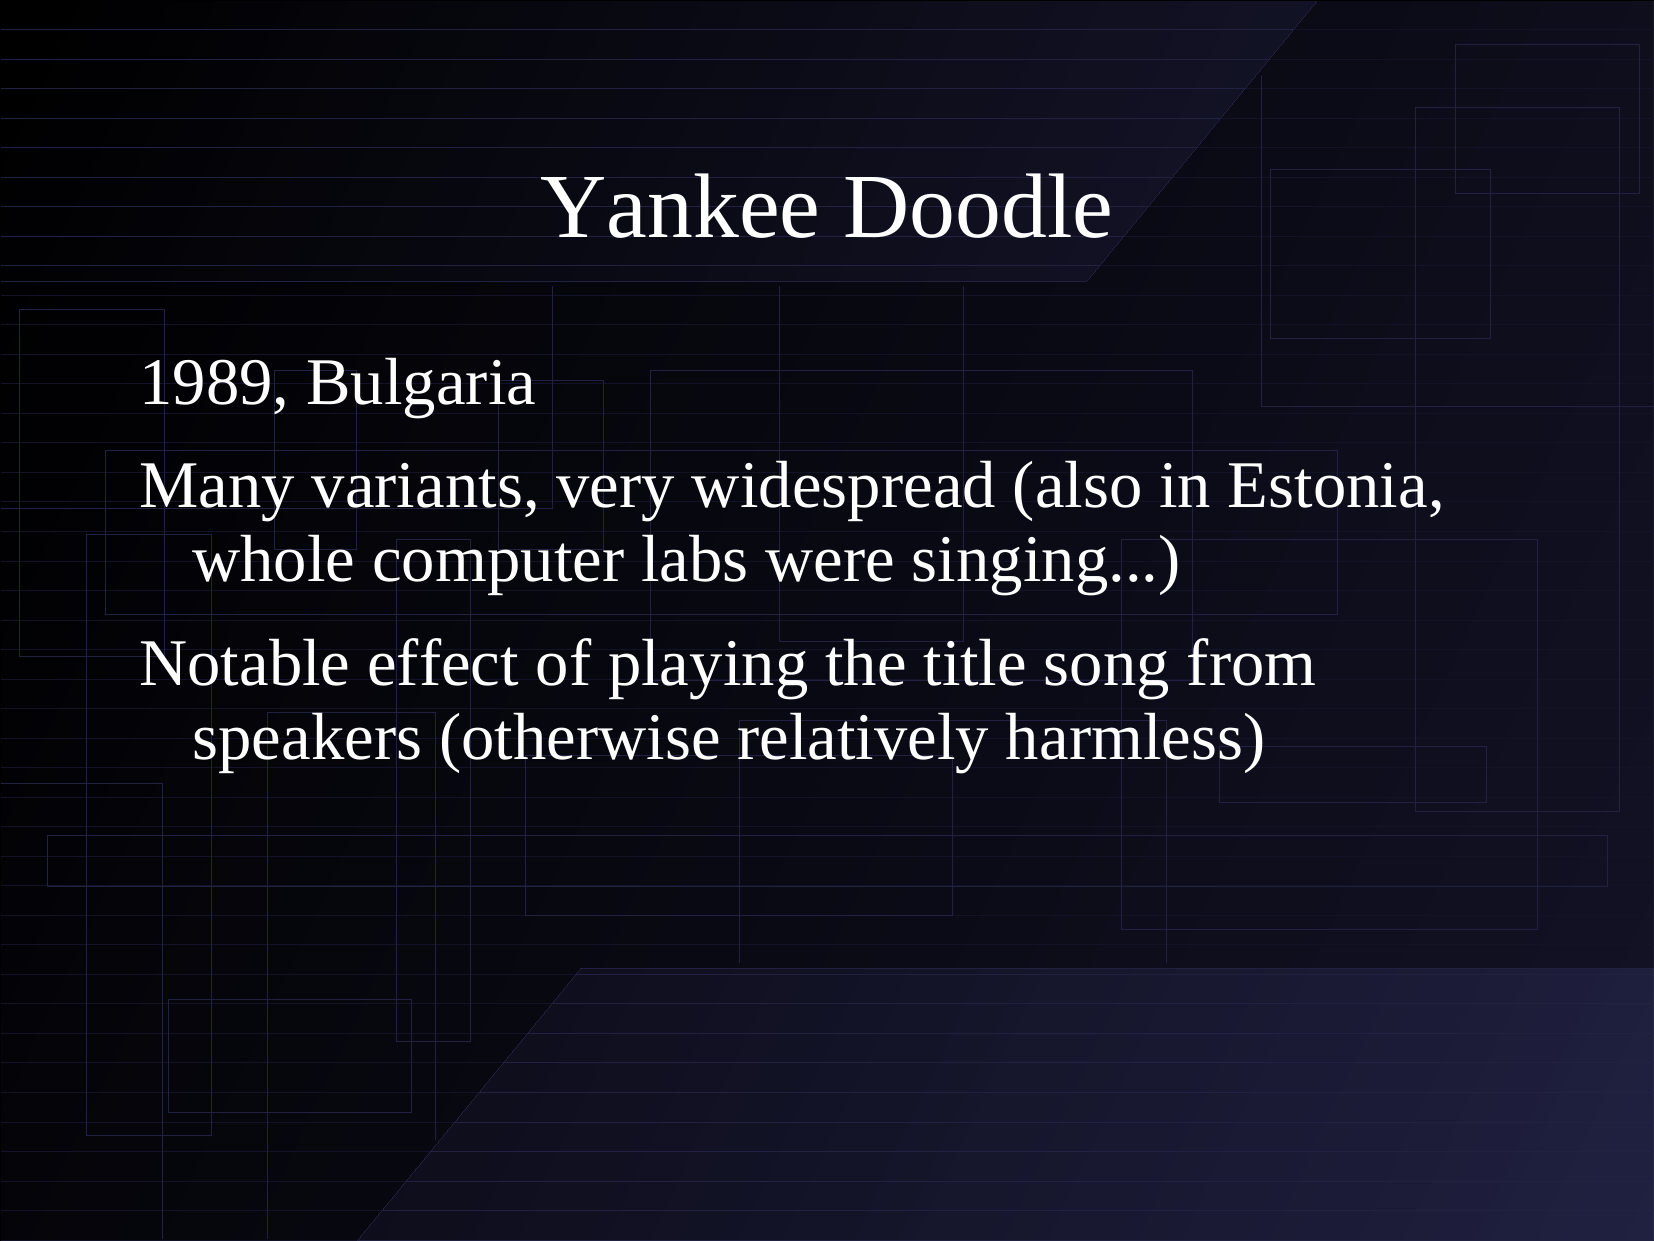

# Yankee Doodle
1989, Bulgaria
Many variants, very widespread (also in Estonia, whole computer labs were singing...)
Notable effect of playing the title song from speakers (otherwise relatively harmless)